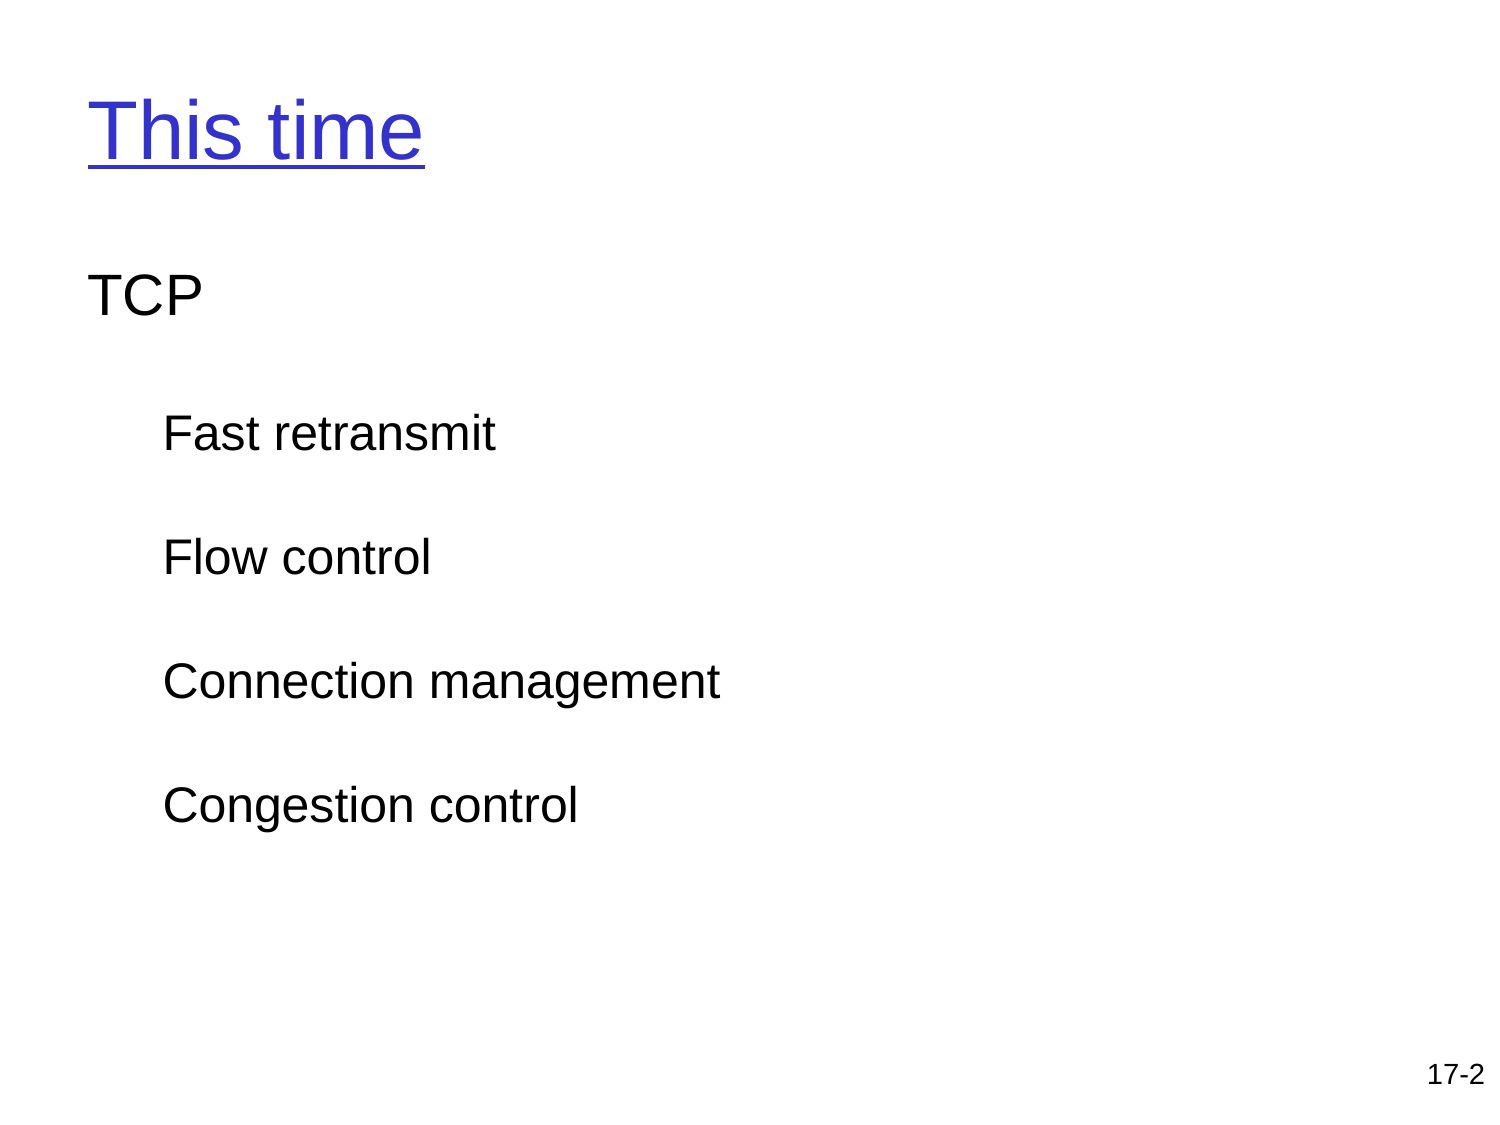

# This time
TCP
Fast retransmit
Flow control
Connection management
Congestion control
2